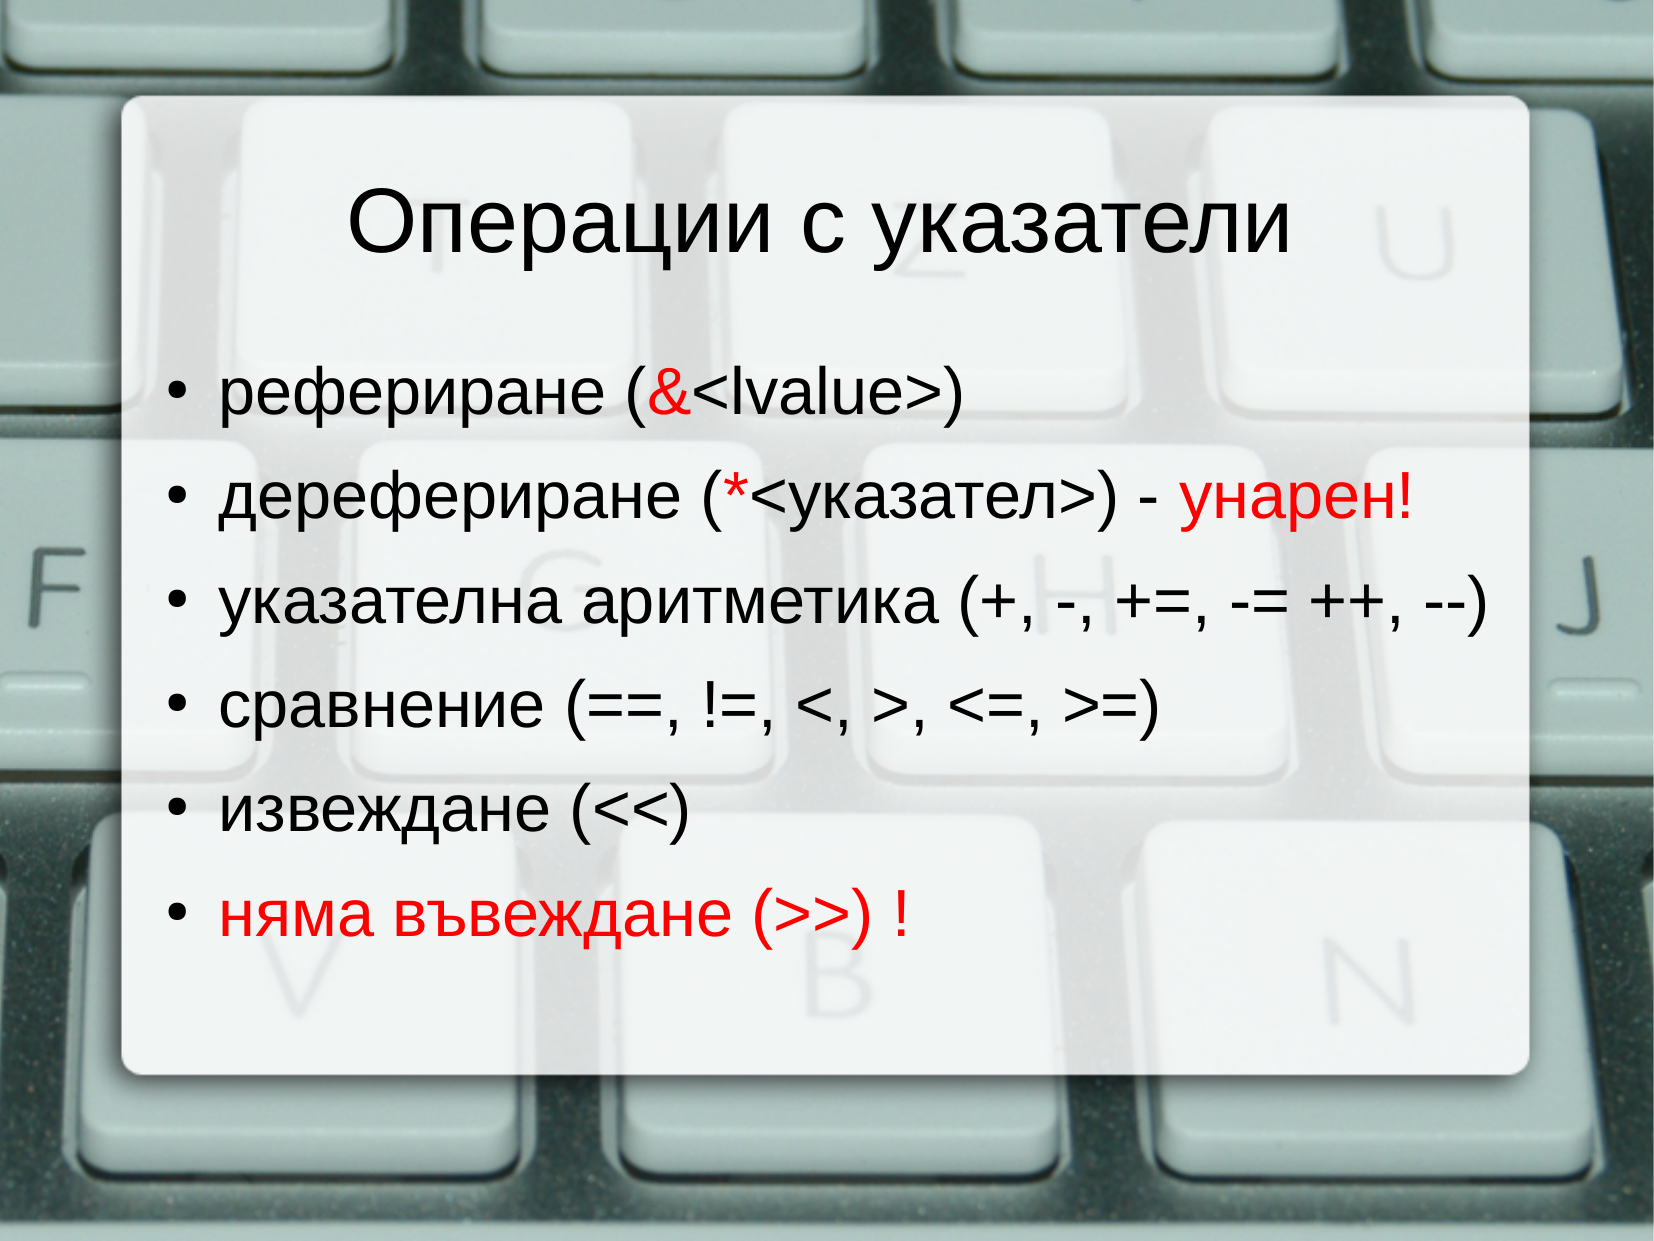

# Операции с указатели
рефериране (&<lvalue>)
дерефериране (*<указател>) - унарен!
указателна аритметика (+, -, +=, -= ++, --)
сравнение (==, !=, <, >, <=, >=)
извеждане (<<)
няма въвеждане (>>) !